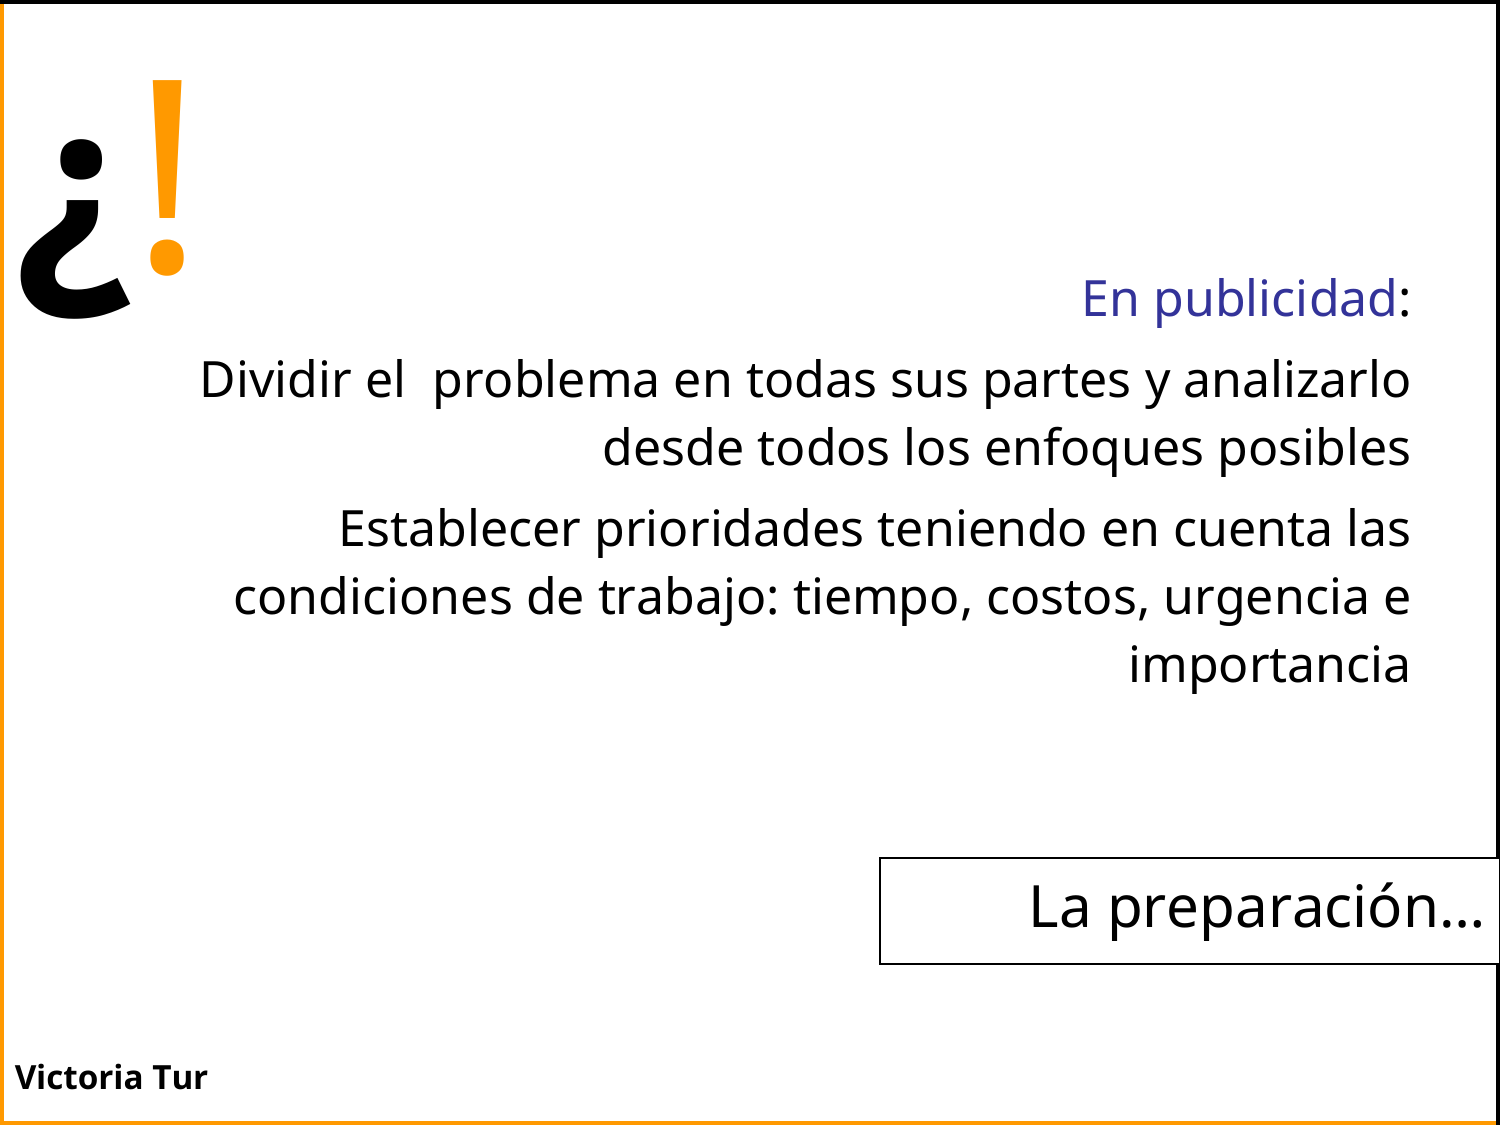

# En publicidad:
Dividir el problema en todas sus partes y analizarlo desde todos los enfoques posibles
Establecer prioridades teniendo en cuenta las condiciones de trabajo: tiempo, costos, urgencia e importancia
La preparación…